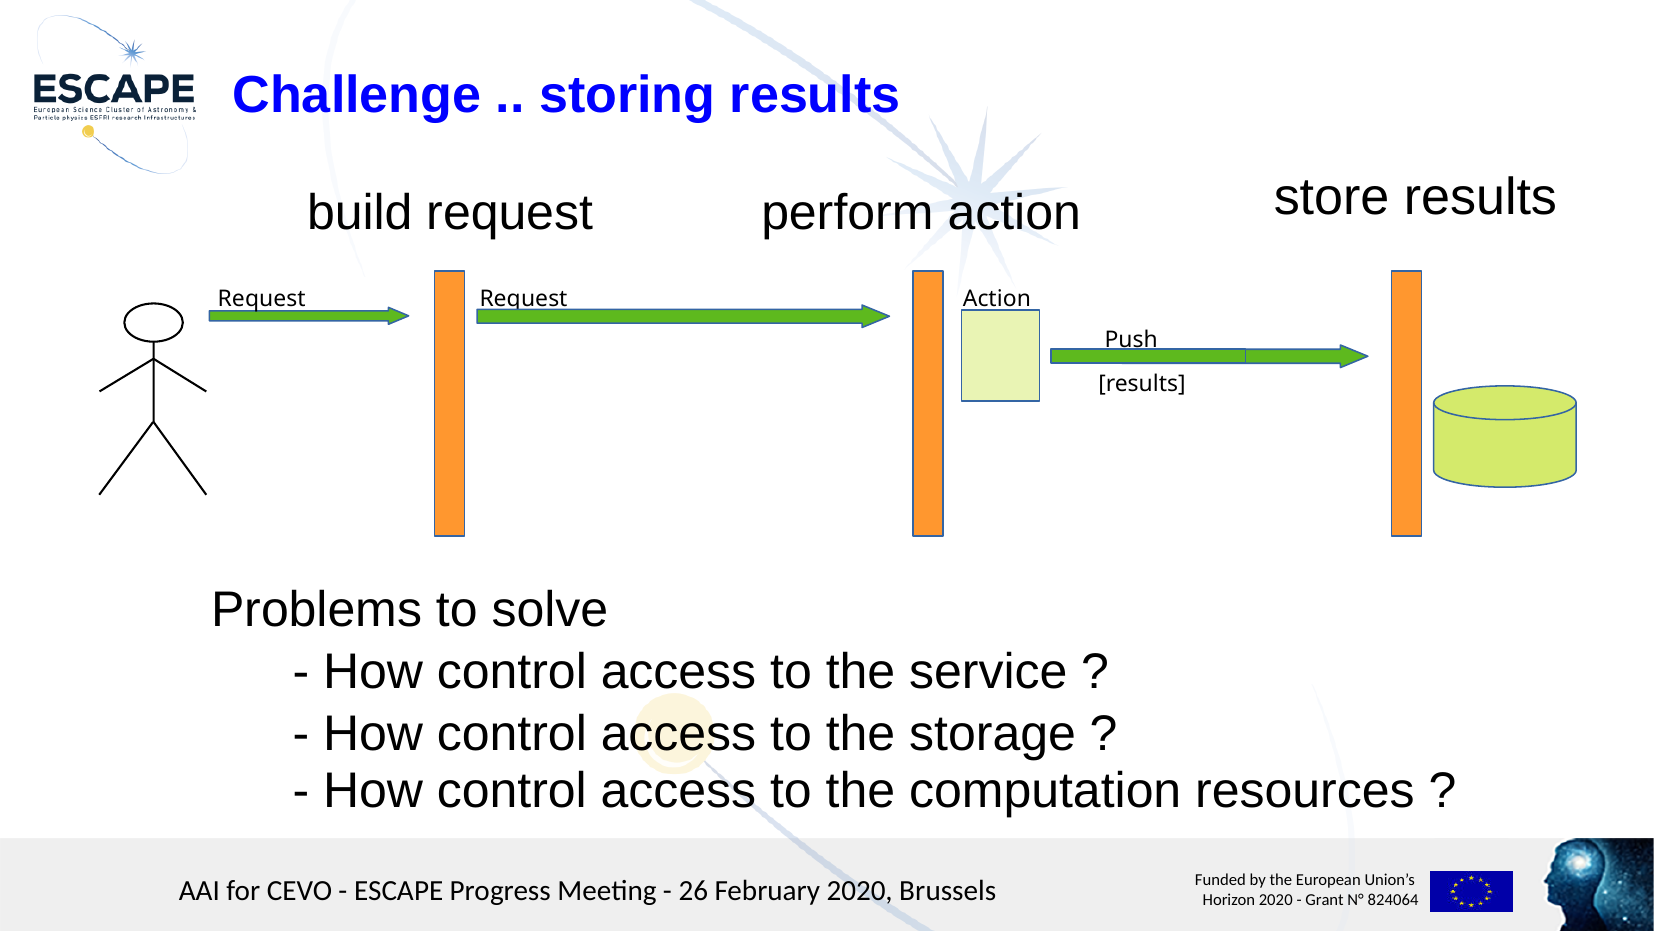

# Challenge .. storing results
store results
build request
perform action
Action
Request
Request
Push
[results]
Problems to solve
- How control access to the service ?
- How control access to the storage ?
- How control access to the computation resources ?